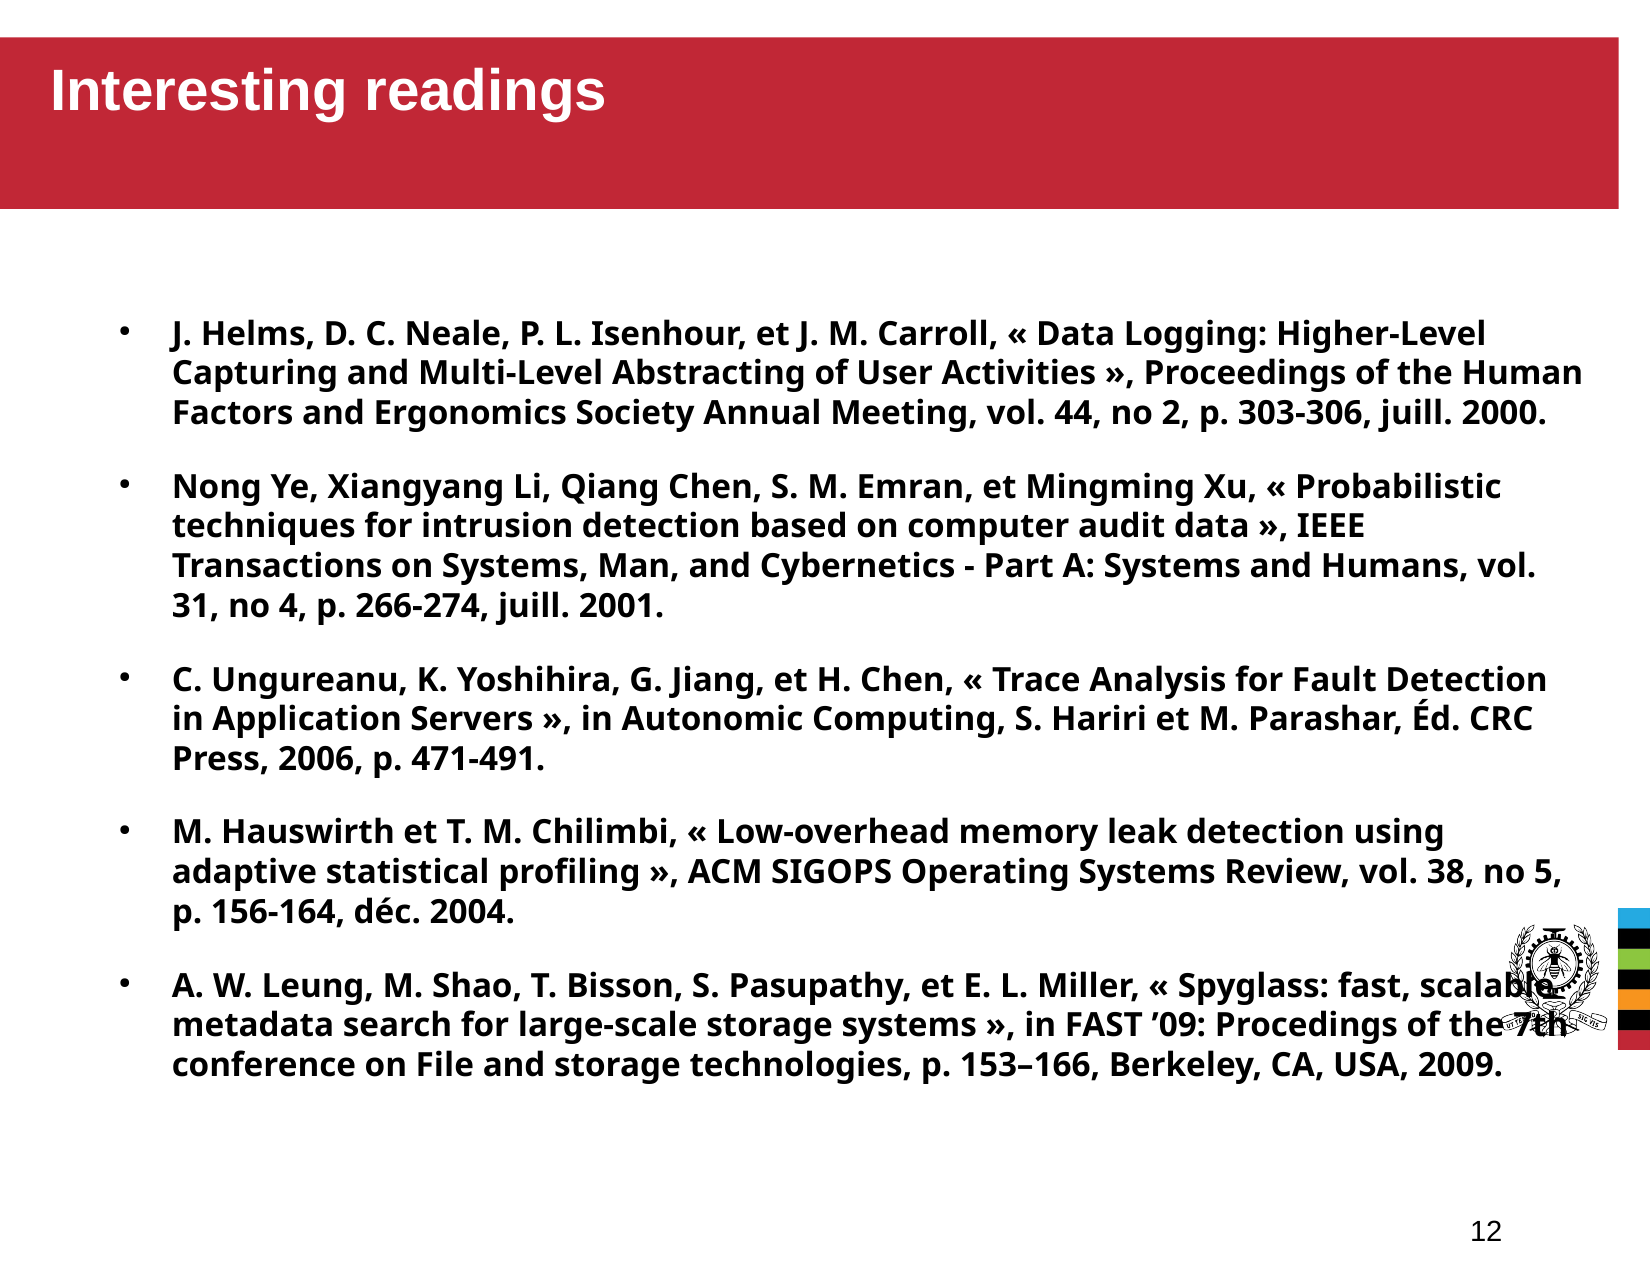

Interesting readings
# J. Helms, D. C. Neale, P. L. Isenhour, et J. M. Carroll, « Data Logging: Higher-Level Capturing and Multi-Level Abstracting of User Activities », Proceedings of the Human Factors and Ergonomics Society Annual Meeting, vol. 44, no 2, p. 303‑306, juill. 2000.
Nong Ye, Xiangyang Li, Qiang Chen, S. M. Emran, et Mingming Xu, « Probabilistic techniques for intrusion detection based on computer audit data », IEEE Transactions on Systems, Man, and Cybernetics - Part A: Systems and Humans, vol. 31, no 4, p. 266‑274, juill. 2001.
C. Ungureanu, K. Yoshihira, G. Jiang, et H. Chen, « Trace Analysis for Fault Detection in Application Servers », in Autonomic Computing, S. Hariri et M. Parashar, Éd. CRC Press, 2006, p. 471‑491.
M. Hauswirth et T. M. Chilimbi, « Low-overhead memory leak detection using adaptive statistical profiling », ACM SIGOPS Operating Systems Review, vol. 38, no 5, p. 156-164, déc. 2004.
A. W. Leung, M. Shao, T. Bisson, S. Pasupathy, et E. L. Miller, « Spyglass: fast, scalable metadata search for large-scale storage systems », in FAST ’09: Procedings of the 7th conference on File and storage technologies, p. 153–166, Berkeley, CA, USA, 2009.